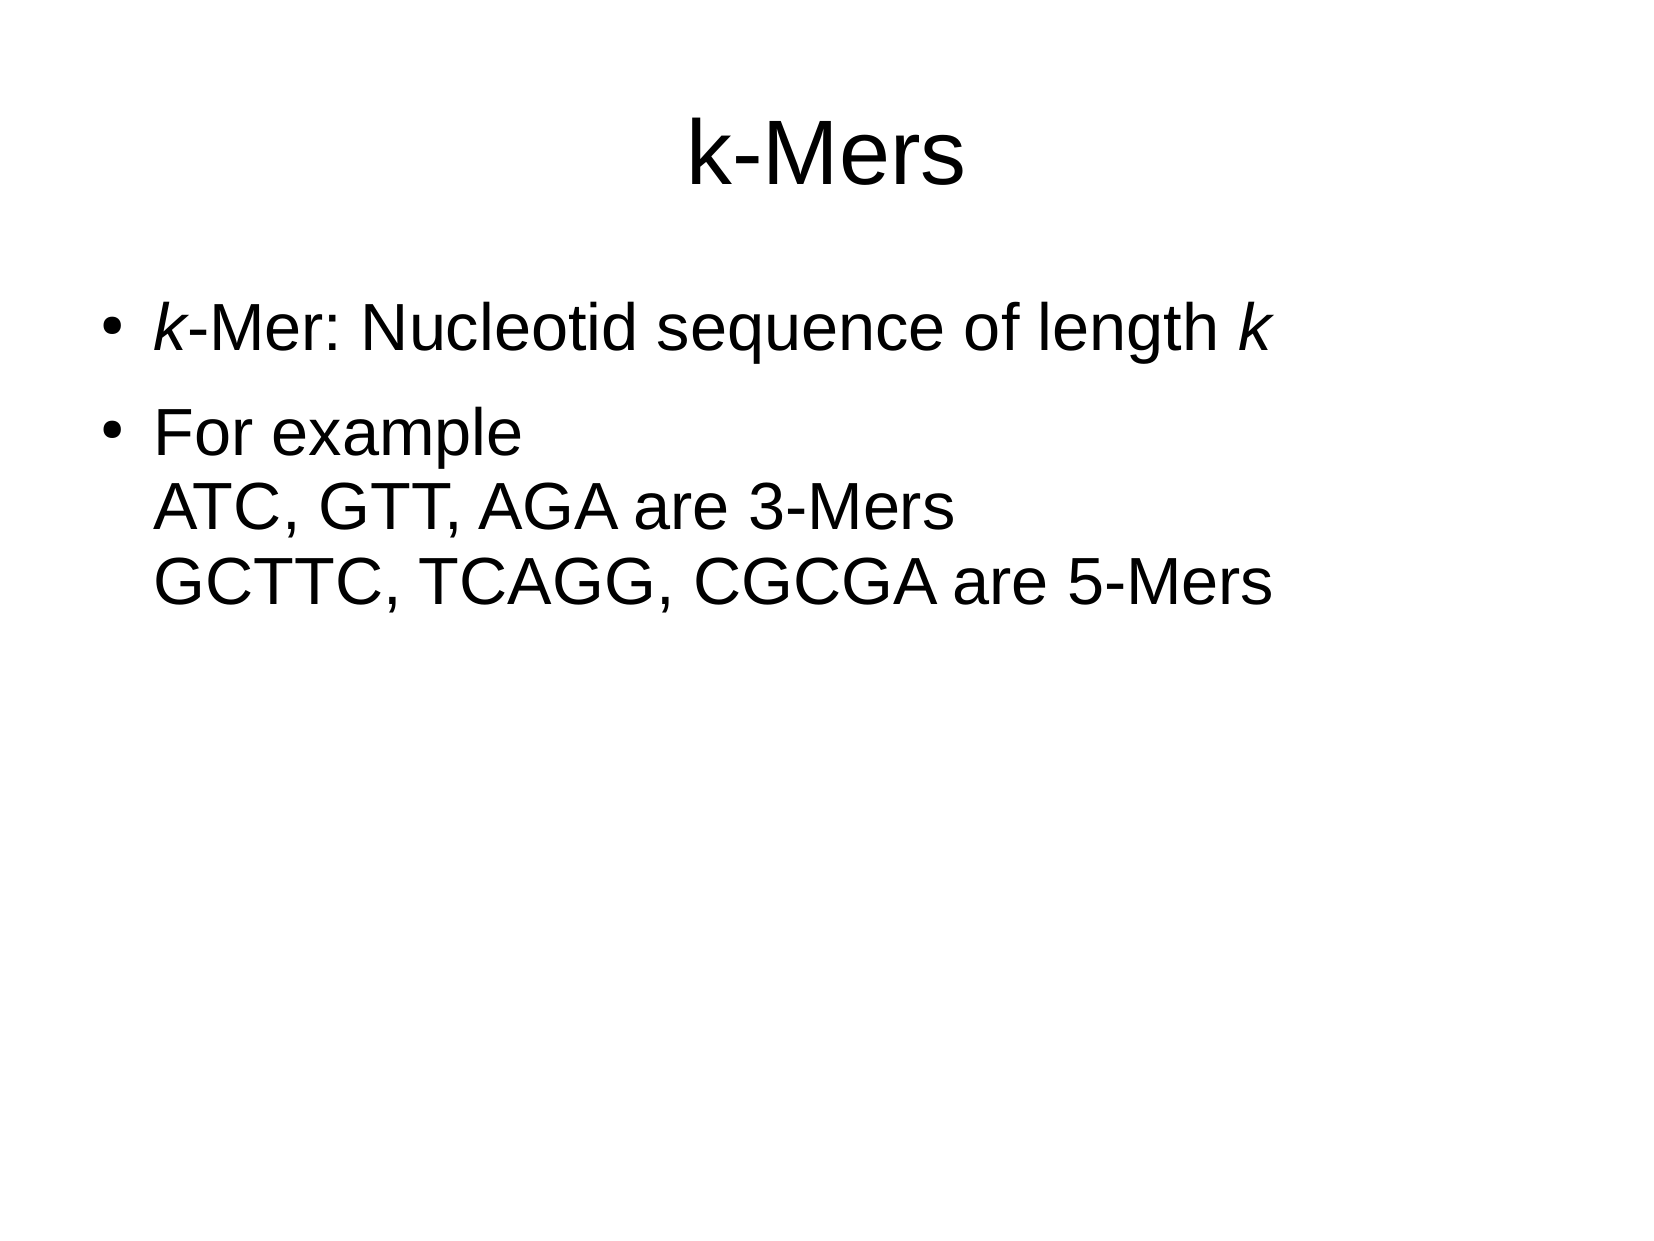

# k-Mers
k-Mer: Nucleotid sequence of length k
For example
ATC, GTT, AGA are 3-Mers
GCTTC, TCAGG, CGCGA are 5-Mers